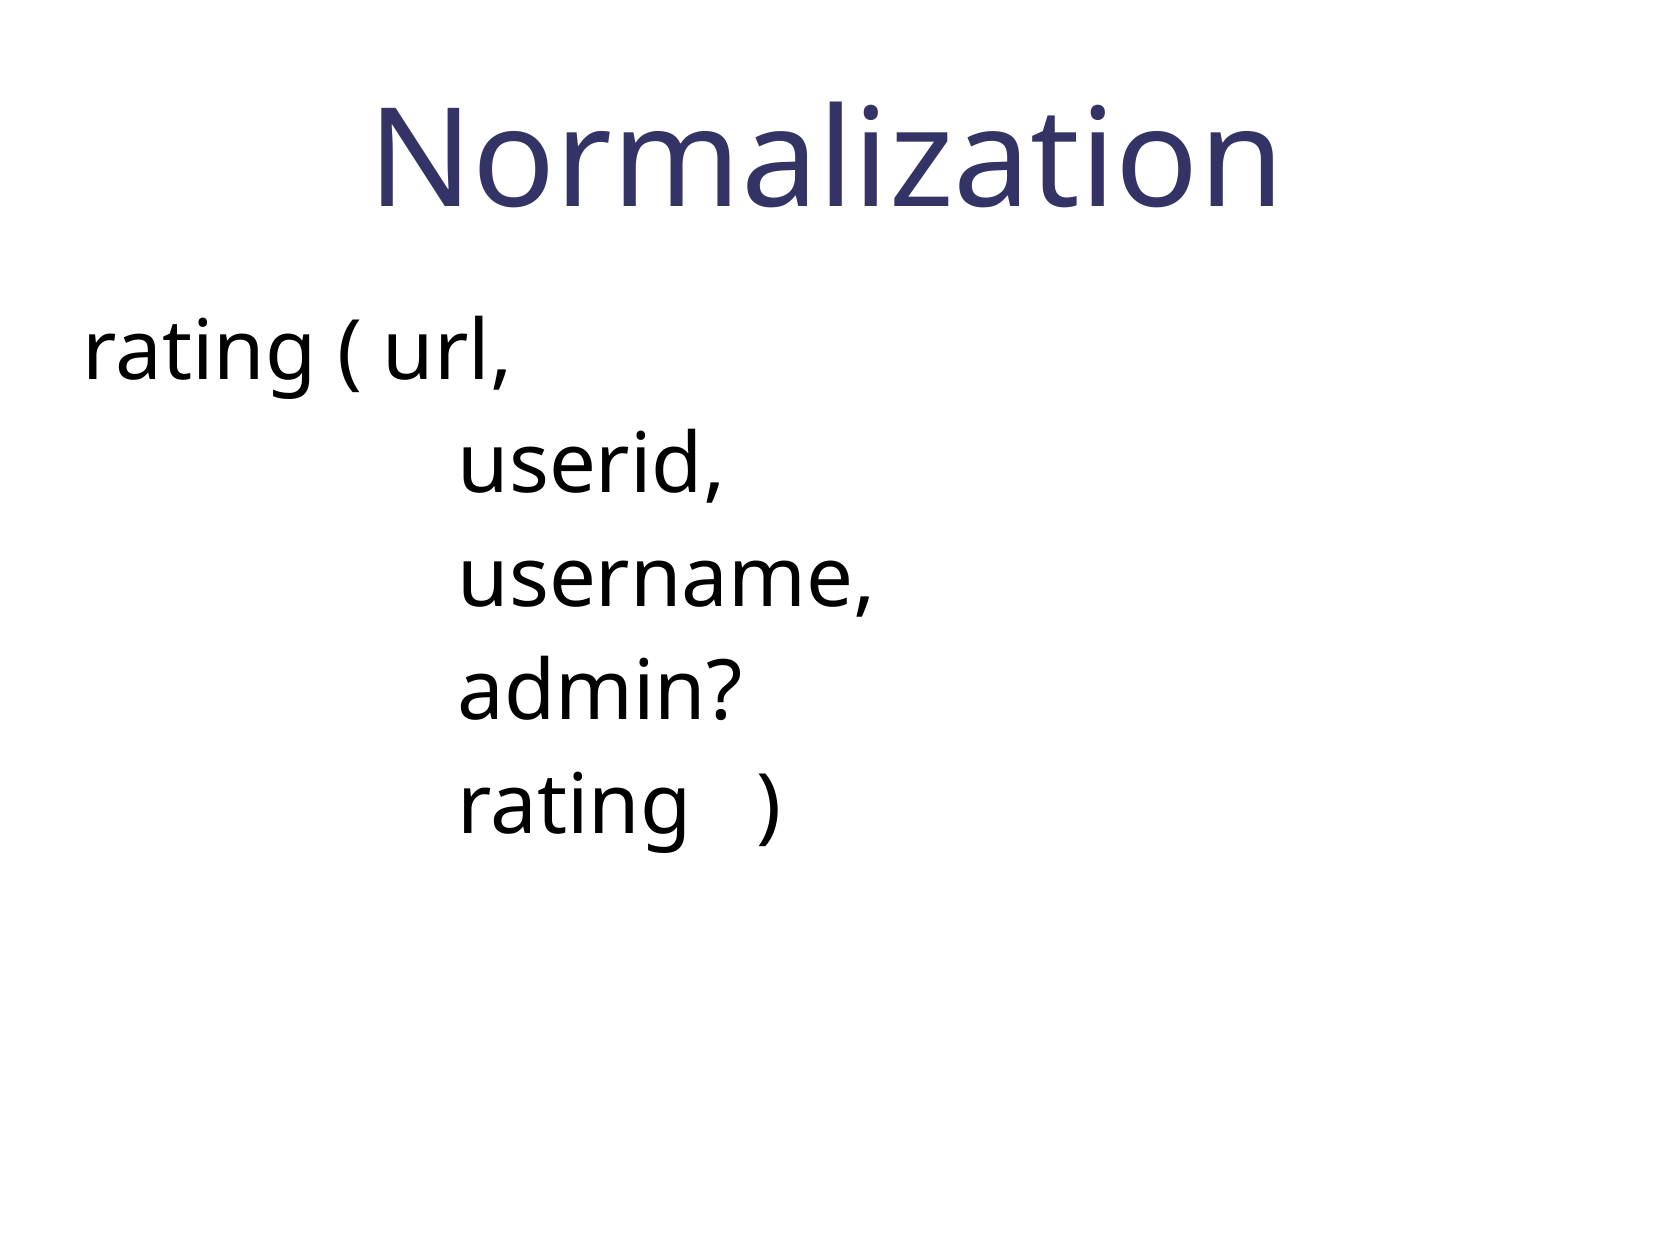

# Normalization
rating (	url,
 					userid,
					username,
					admin?
 					rating )